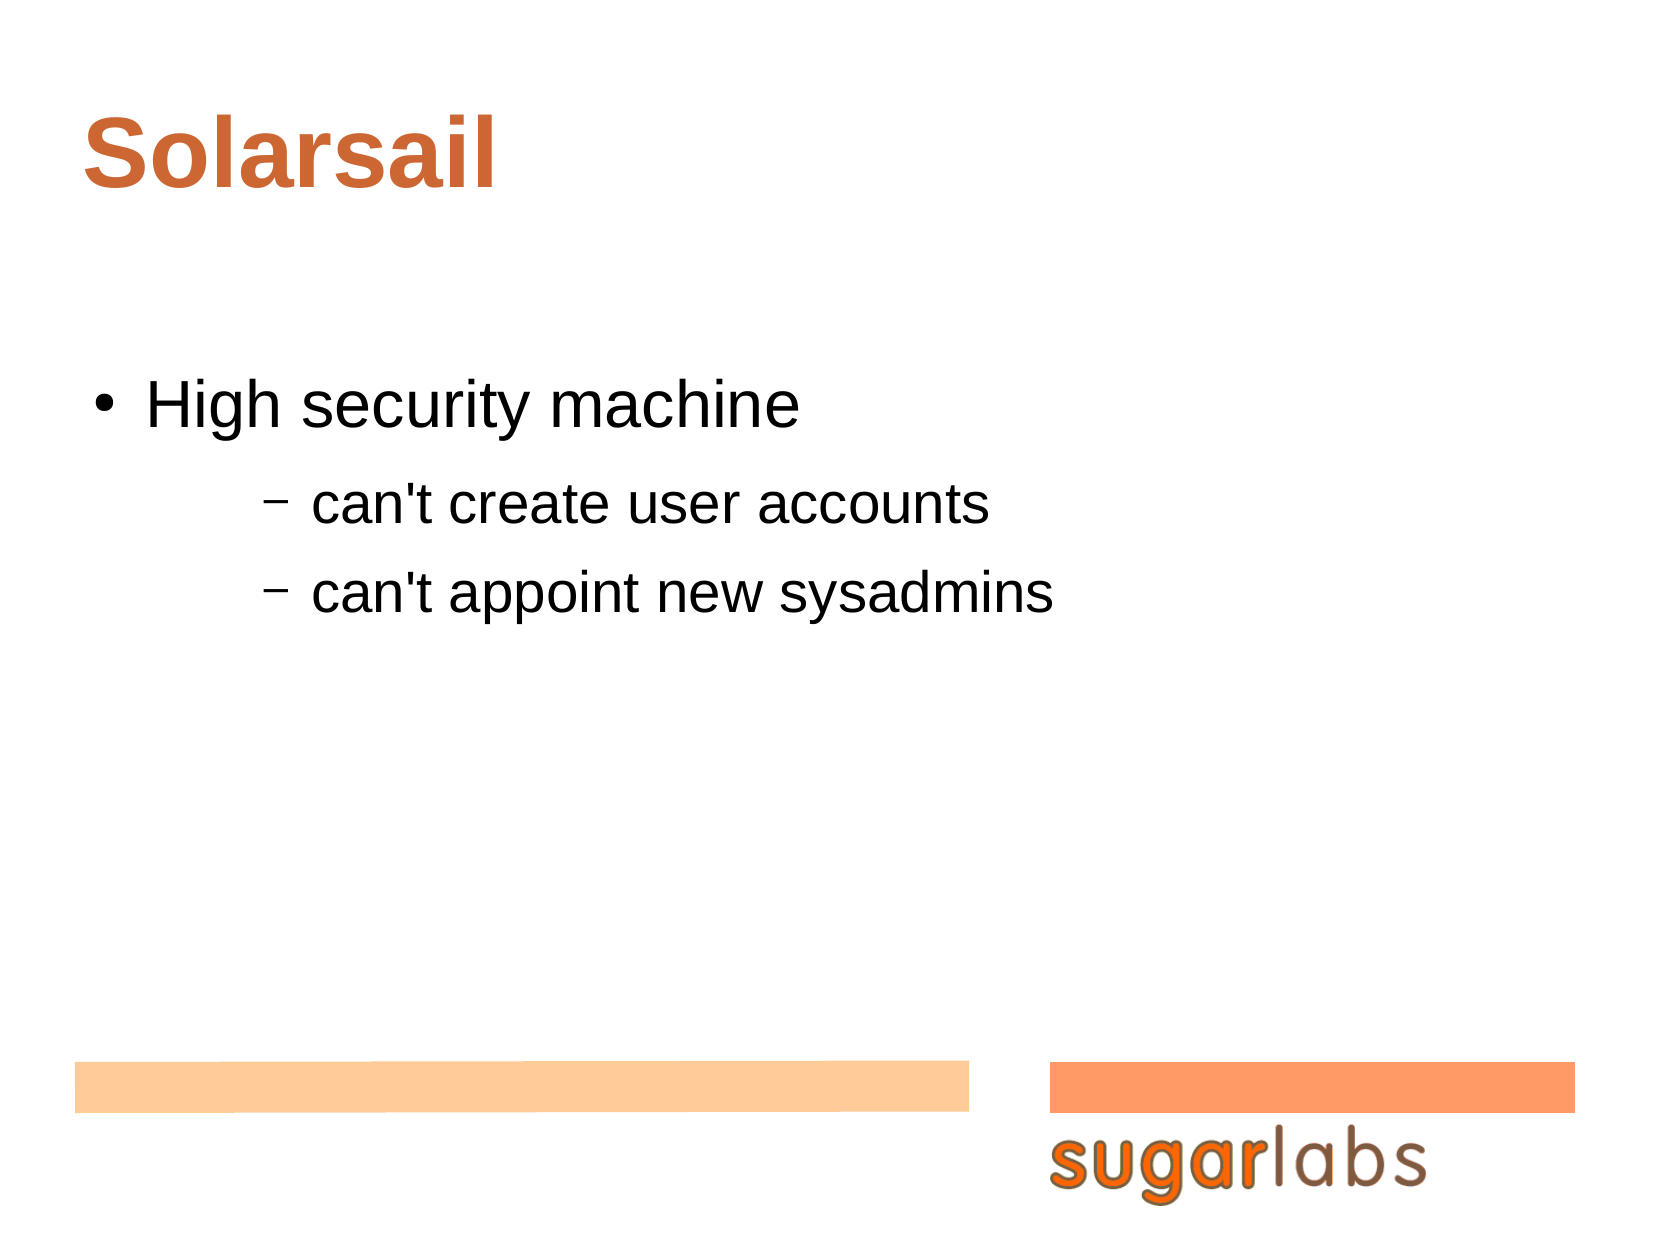

# Solarsail
High security machine
can't create user accounts
can't appoint new sysadmins